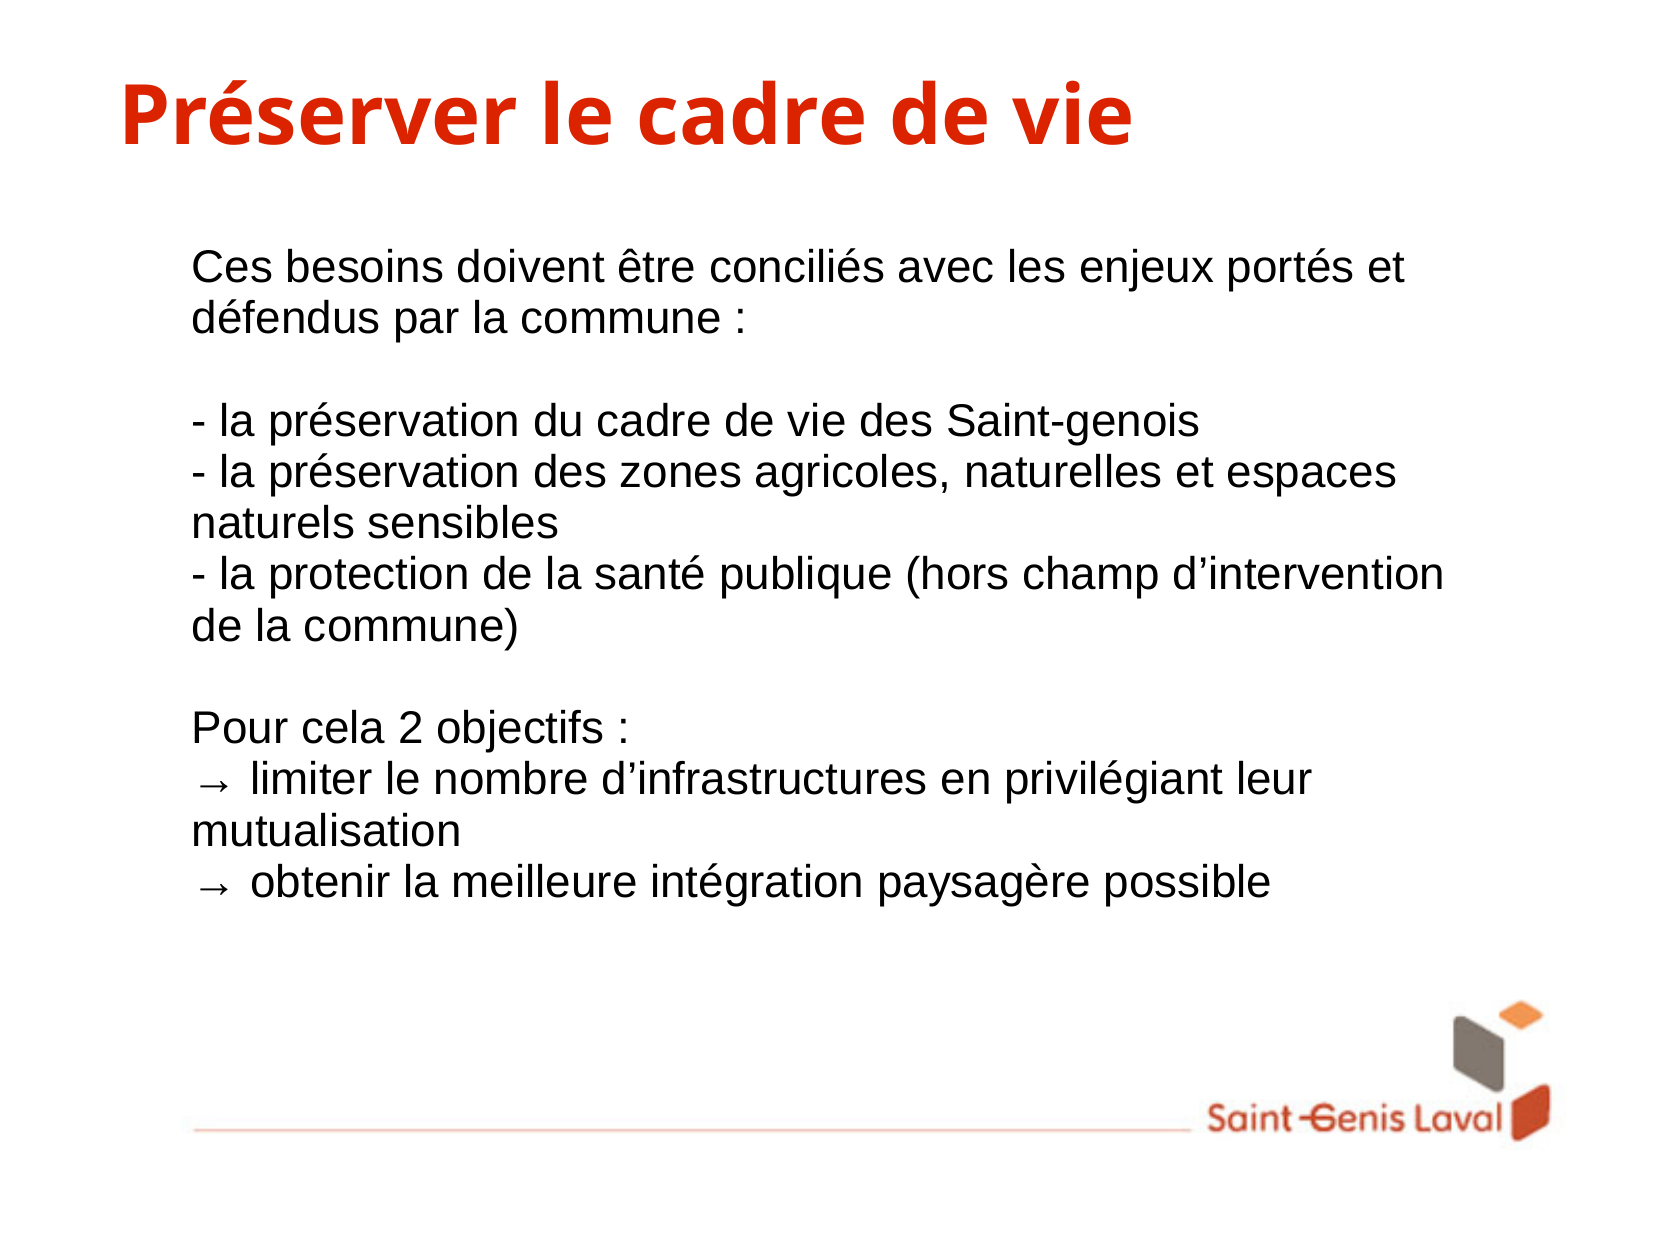

Préserver le cadre de vie
Ces besoins doivent être conciliés avec les enjeux portés et défendus par la commune :
- la préservation du cadre de vie des Saint-genois
- la préservation des zones agricoles, naturelles et espaces naturels sensibles
- la protection de la santé publique (hors champ d’intervention de la commune)
Pour cela 2 objectifs :
→ limiter le nombre d’infrastructures en privilégiant leur mutualisation
→ obtenir la meilleure intégration paysagère possible